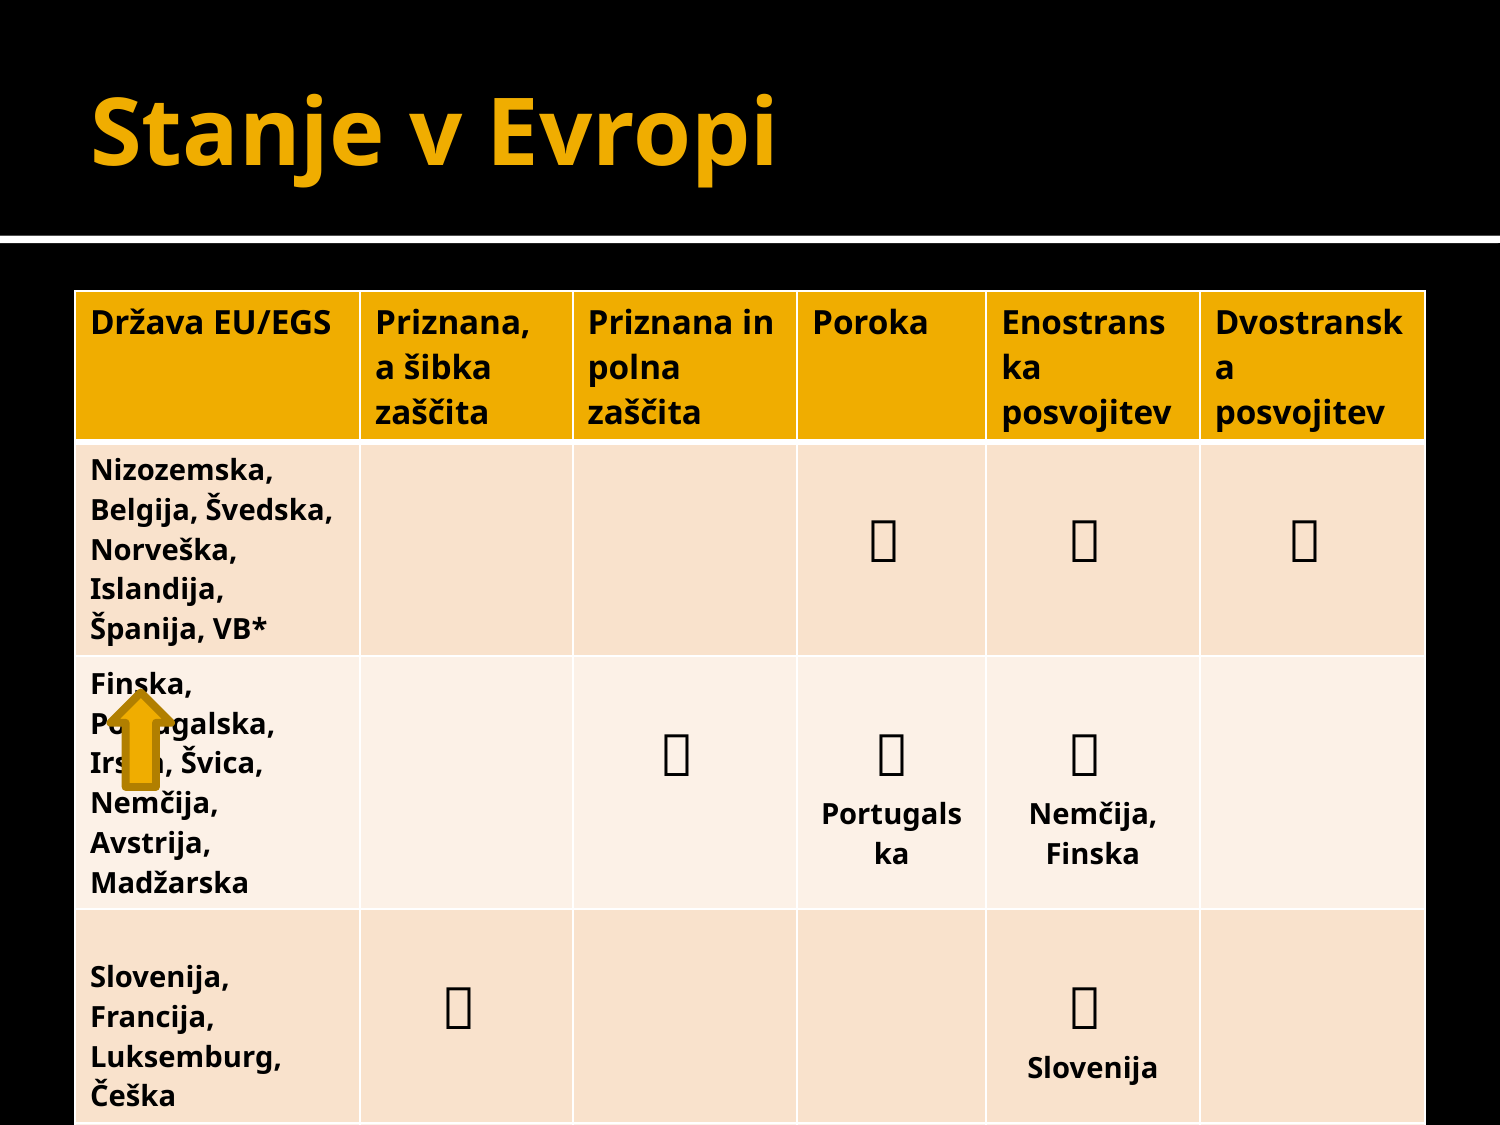

# Stanje v Evropi
| Država EU/EGS | Priznana, a šibka zaščita | Priznana in polna zaščita | Poroka | Enostranska posvojitev | Dvostranska posvojitev |
| --- | --- | --- | --- | --- | --- |
| Nizozemska, Belgija, Švedska, Norveška, Islandija, Španija, VB\* | | |  |  |  |
| Finska, Portugalska, Irska, Švica, Nemčija, Avstrija, Madžarska | |  |  Portugalska |  Nemčija, Finska | |
| Slovenija, Francija, Luksemburg, Češka |  | | |  Slovenija | |
| Države brez priznanih istospolnih partnerstev | | | | | |